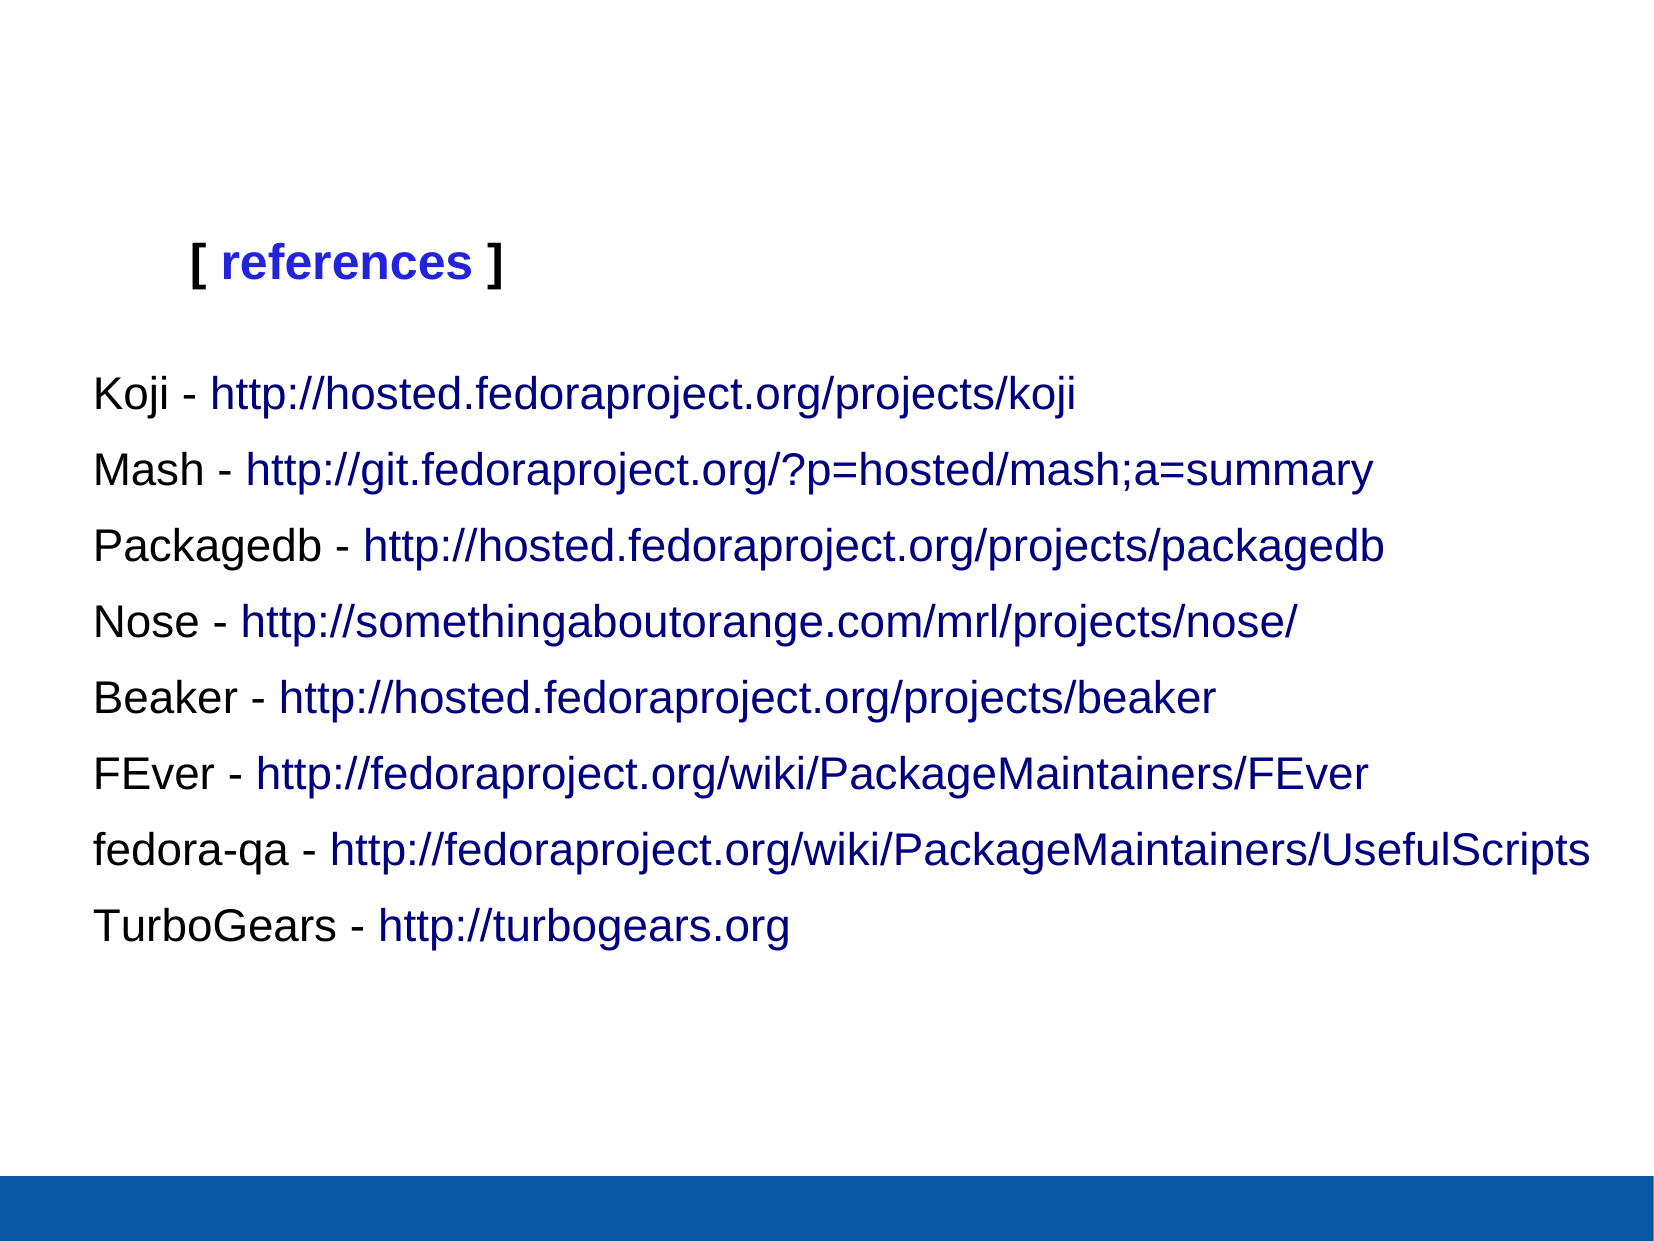

[ references ]
Koji - http://hosted.fedoraproject.org/projects/koji
Mash - http://git.fedoraproject.org/?p=hosted/mash;a=summary
Packagedb - http://hosted.fedoraproject.org/projects/packagedb
Nose - http://somethingaboutorange.com/mrl/projects/nose/
Beaker - http://hosted.fedoraproject.org/projects/beaker
FEver - http://fedoraproject.org/wiki/PackageMaintainers/FEver
fedora-qa - http://fedoraproject.org/wiki/PackageMaintainers/UsefulScripts
TurboGears - http://turbogears.org